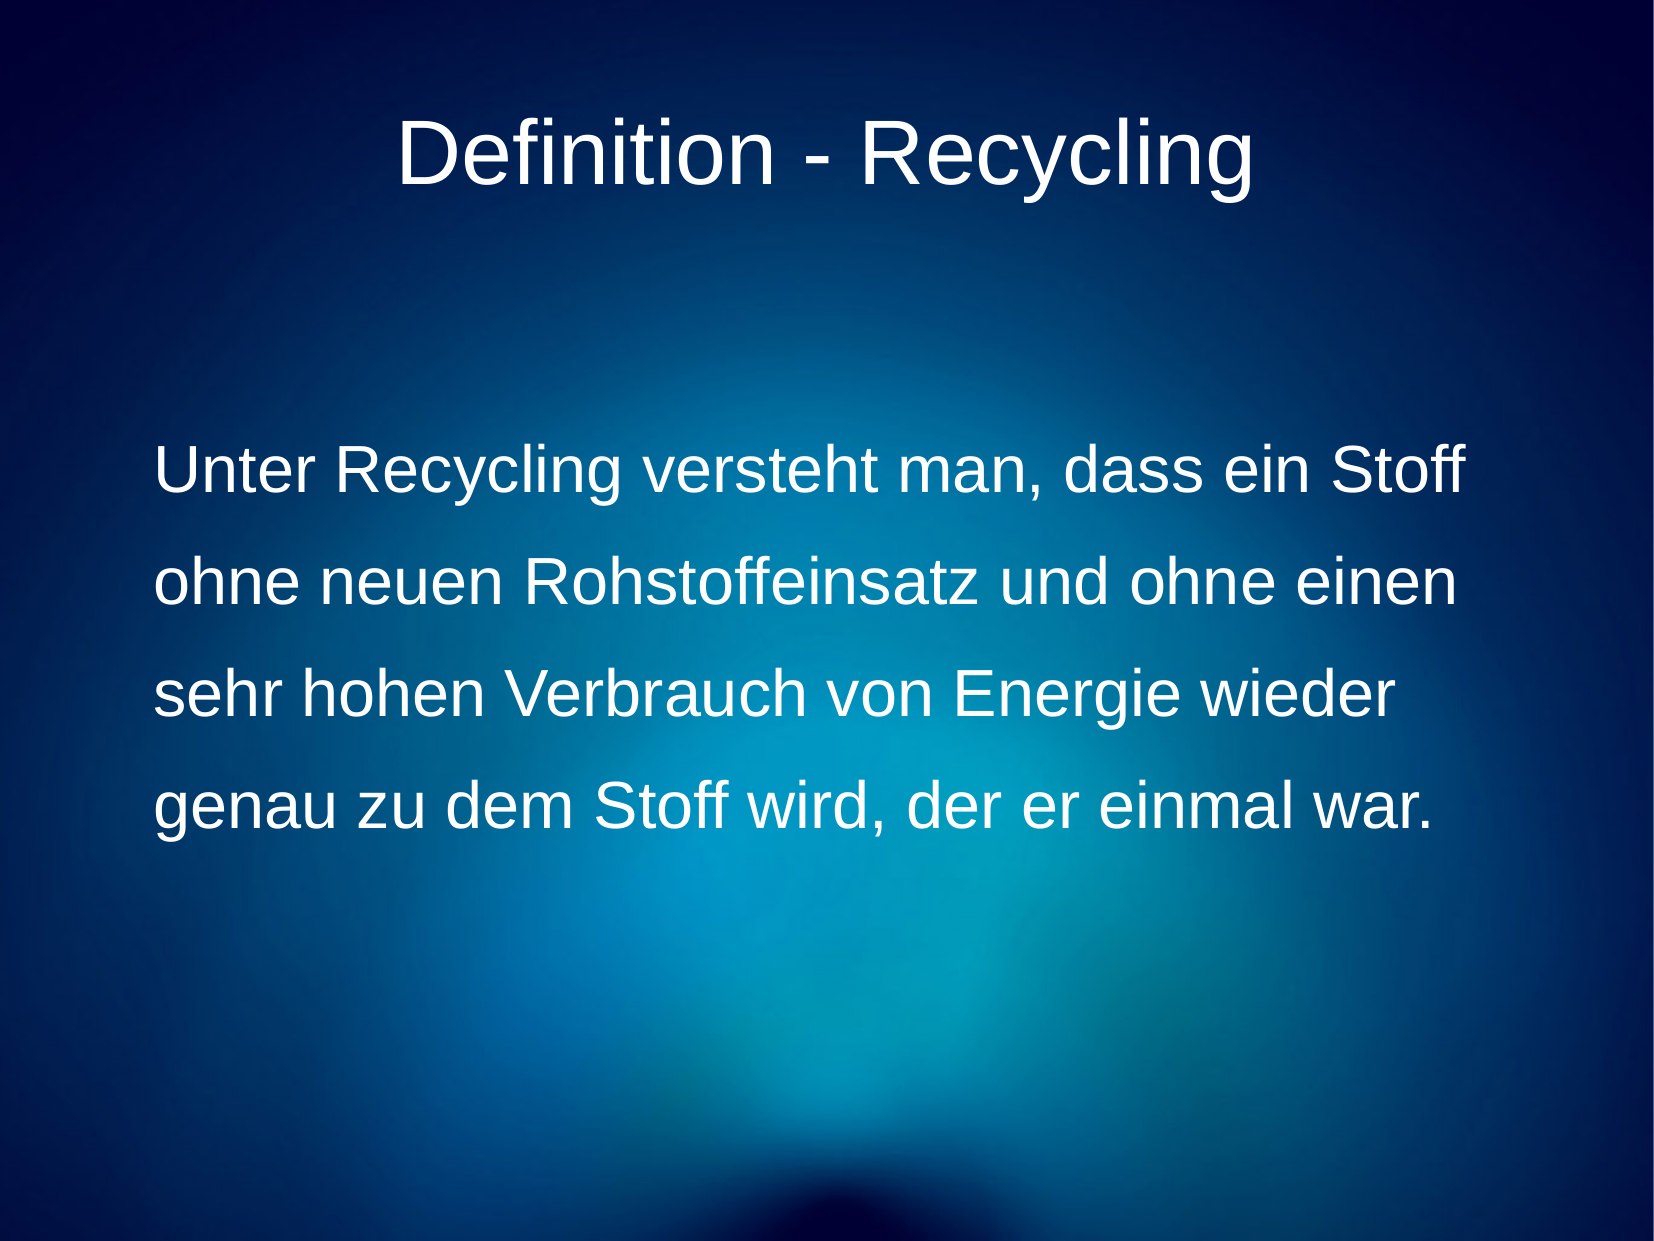

# Definition - Recycling
Unter Recycling versteht man, dass ein Stoff ohne neuen Rohstoffeinsatz und ohne einen sehr hohen Verbrauch von Energie wieder genau zu dem Stoff wird, der er einmal war.